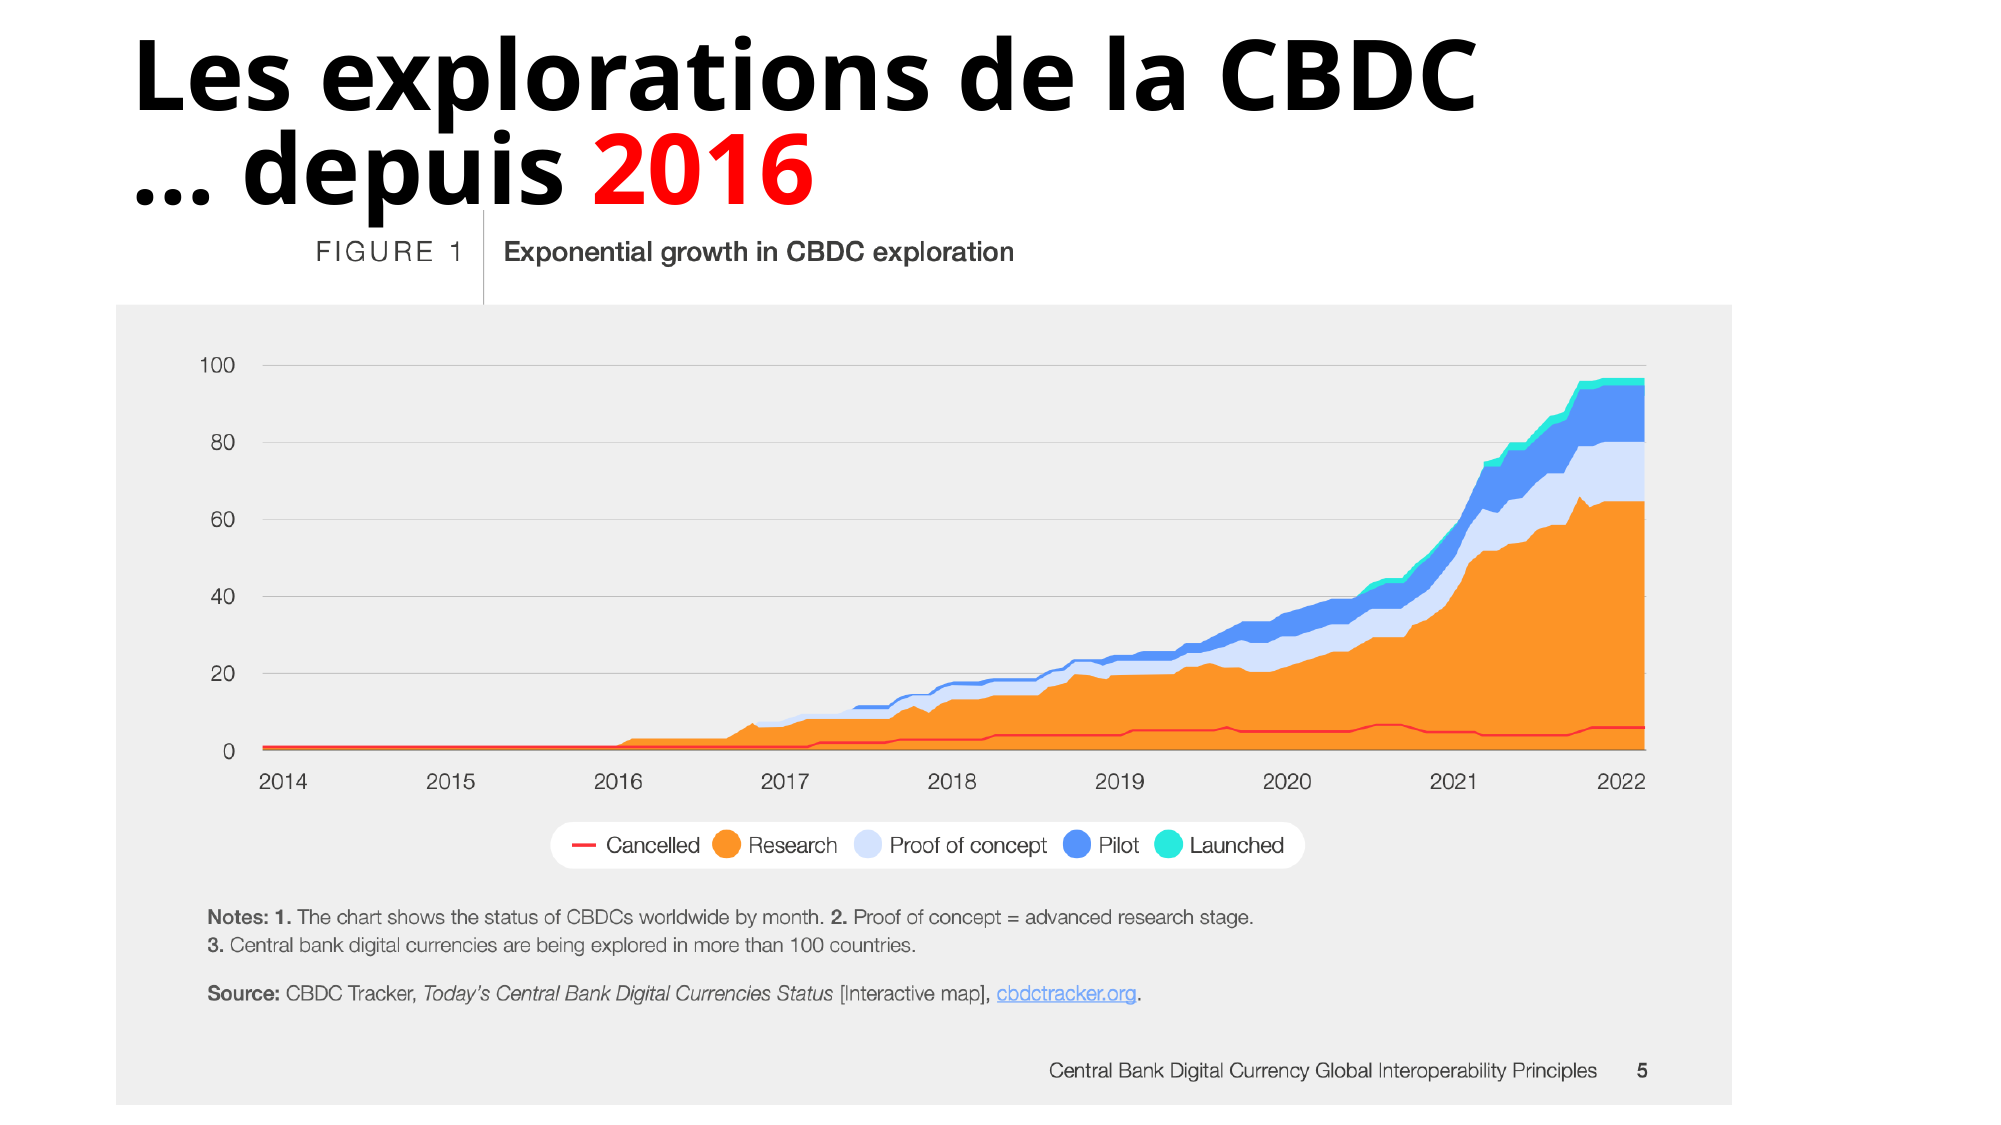

Les explorations de la CBDC
… depuis 2016